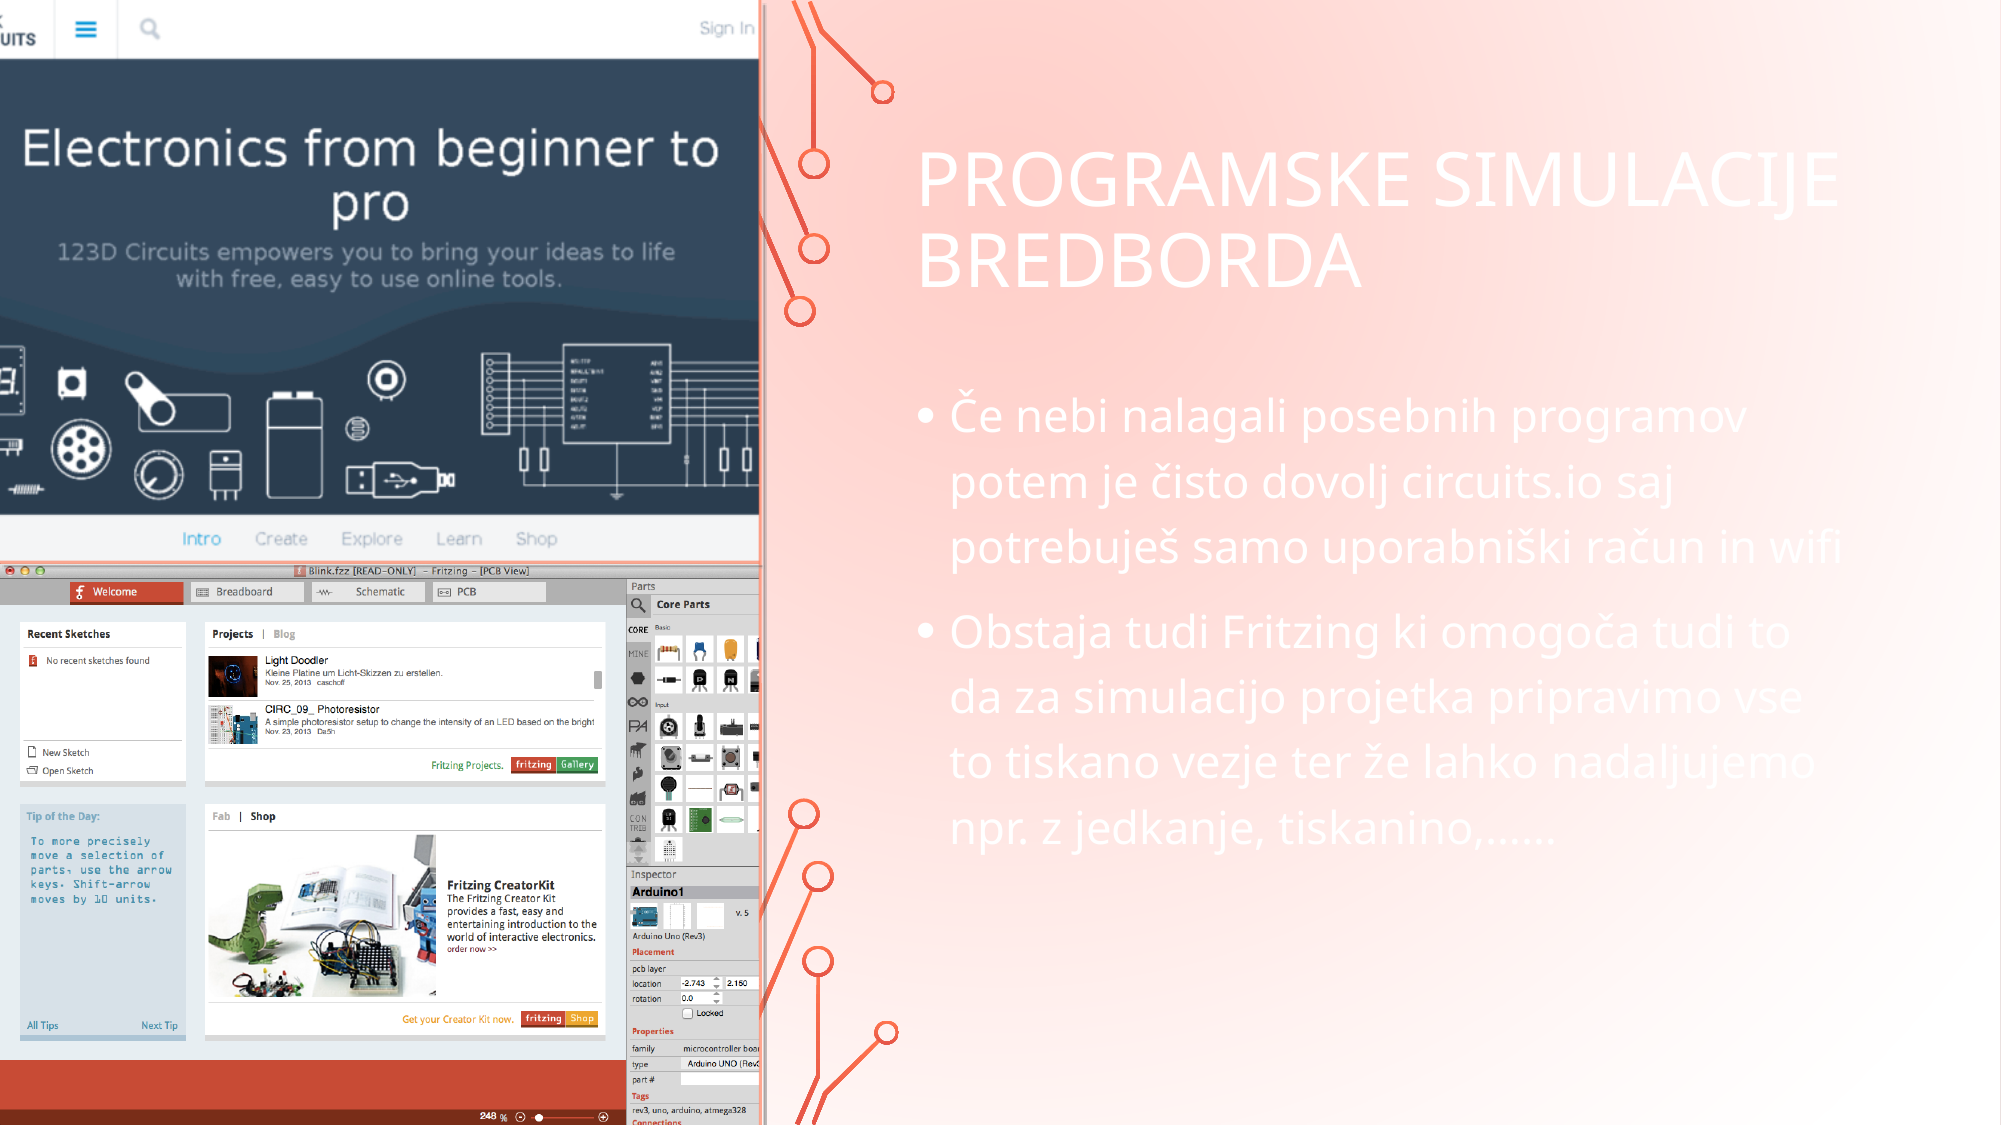

# Programske simulacije bredborda
Če nebi nalagali posebnih programov potem je čisto dovolj circuits.io saj potrebuješ samo uporabniški račun in wifi
Obstaja tudi Fritzing ki omogoča tudi to da za simulacijo projetka pripravimo vse to tiskano vezje ter že lahko nadaljujemo npr. z jedkanje, tiskanino,……